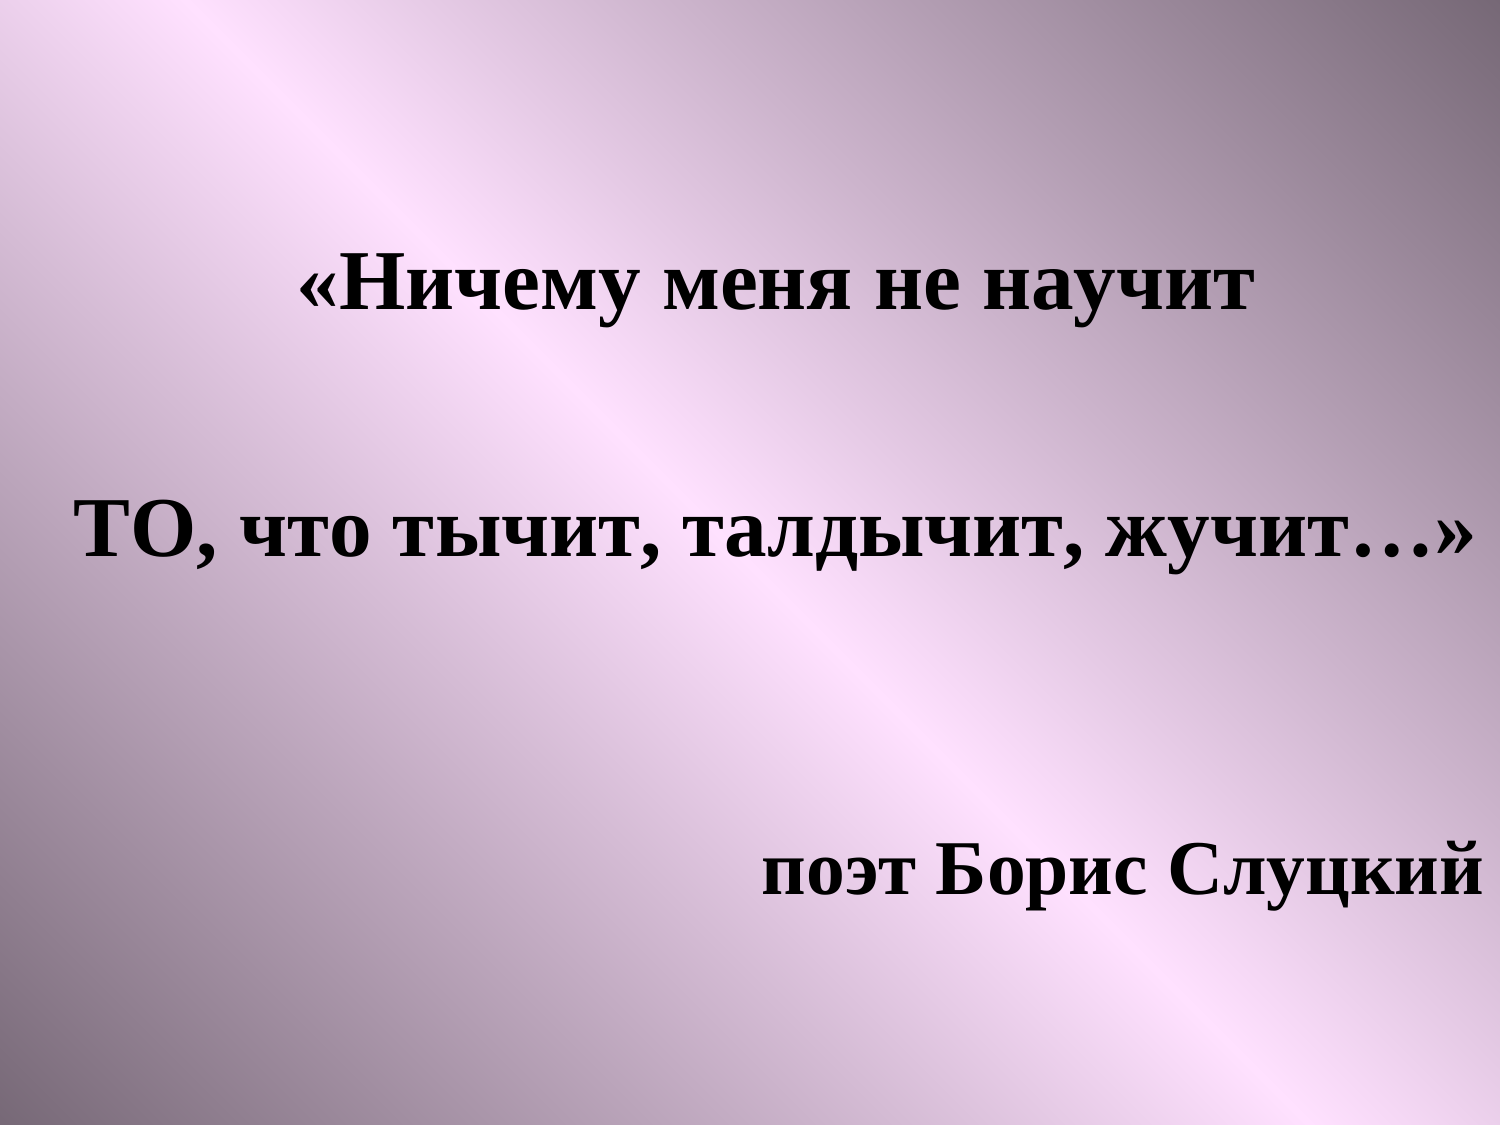

# «Ничему меня не научит
ТО, что тычит, талдычит, жучит…»
поэт Борис Слуцкий